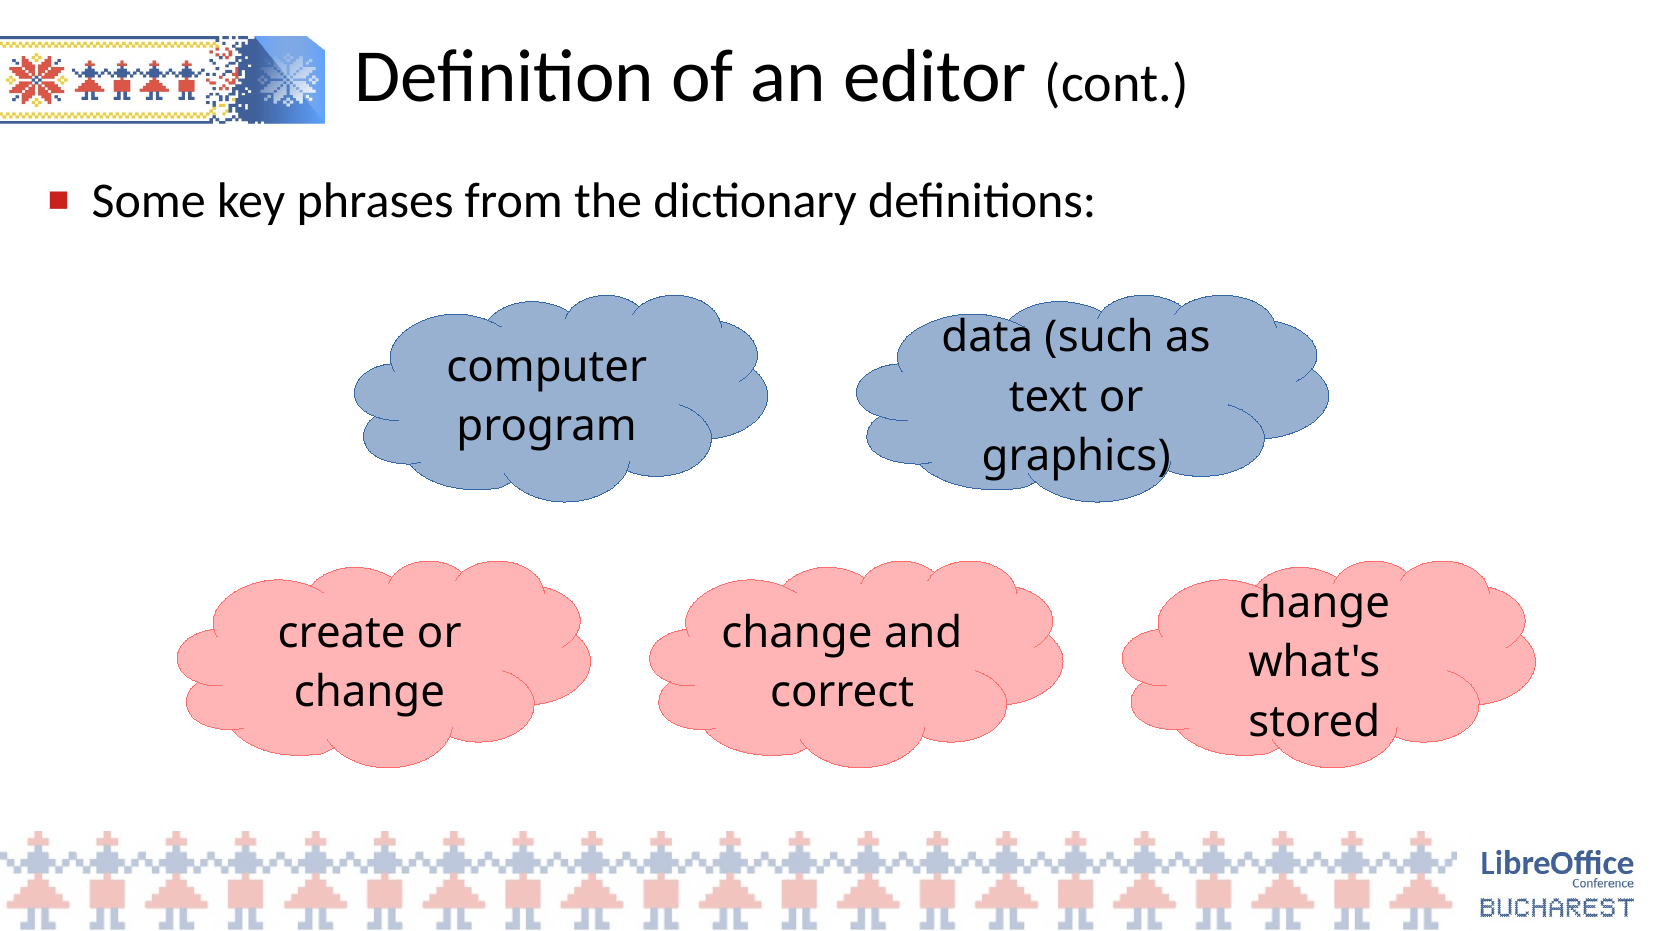

# Definition of an editor (cont.)
Some key phrases from the dictionary definitions:
computer program
data (such as text or graphics)
create or change
change and correct
change what's stored